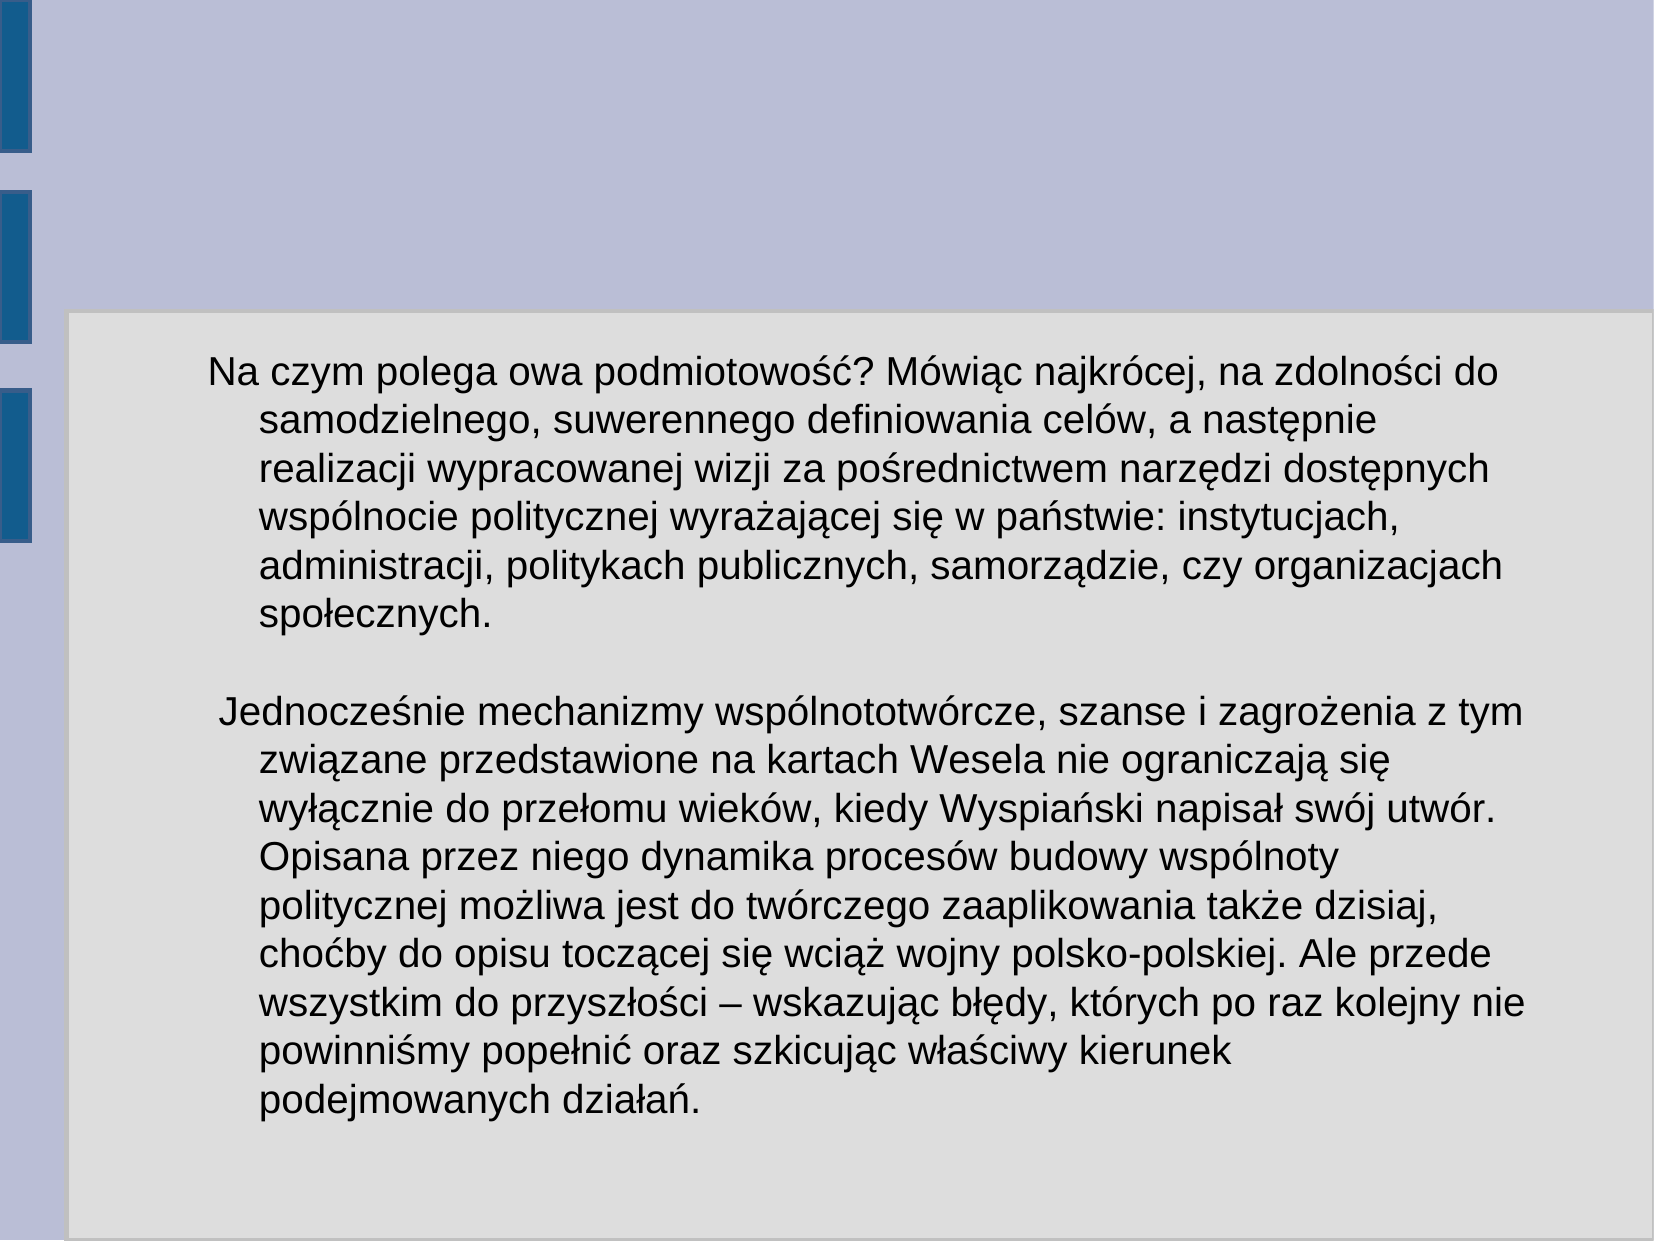

#
Na czym polega owa podmiotowość? Mówiąc najkrócej, na zdolności do samodzielnego, suwerennego definiowania celów, a następnie realizacji wypracowanej wizji za pośrednictwem narzędzi dostępnych wspólnocie politycznej wyrażającej się w państwie: instytucjach, administracji, politykach publicznych, samorządzie, czy organizacjach społecznych.
 Jednocześnie mechanizmy wspólnototwórcze, szanse i zagrożenia z tym związane przedstawione na kartach Wesela nie ograniczają się wyłącznie do przełomu wieków, kiedy Wyspiański napisał swój utwór. Opisana przez niego dynamika procesów budowy wspólnoty politycznej możliwa jest do twórczego zaaplikowania także dzisiaj, choćby do opisu toczącej się wciąż wojny polsko-polskiej. Ale przede wszystkim do przyszłości – wskazując błędy, których po raz kolejny nie powinniśmy popełnić oraz szkicując właściwy kierunek podejmowanych działań.